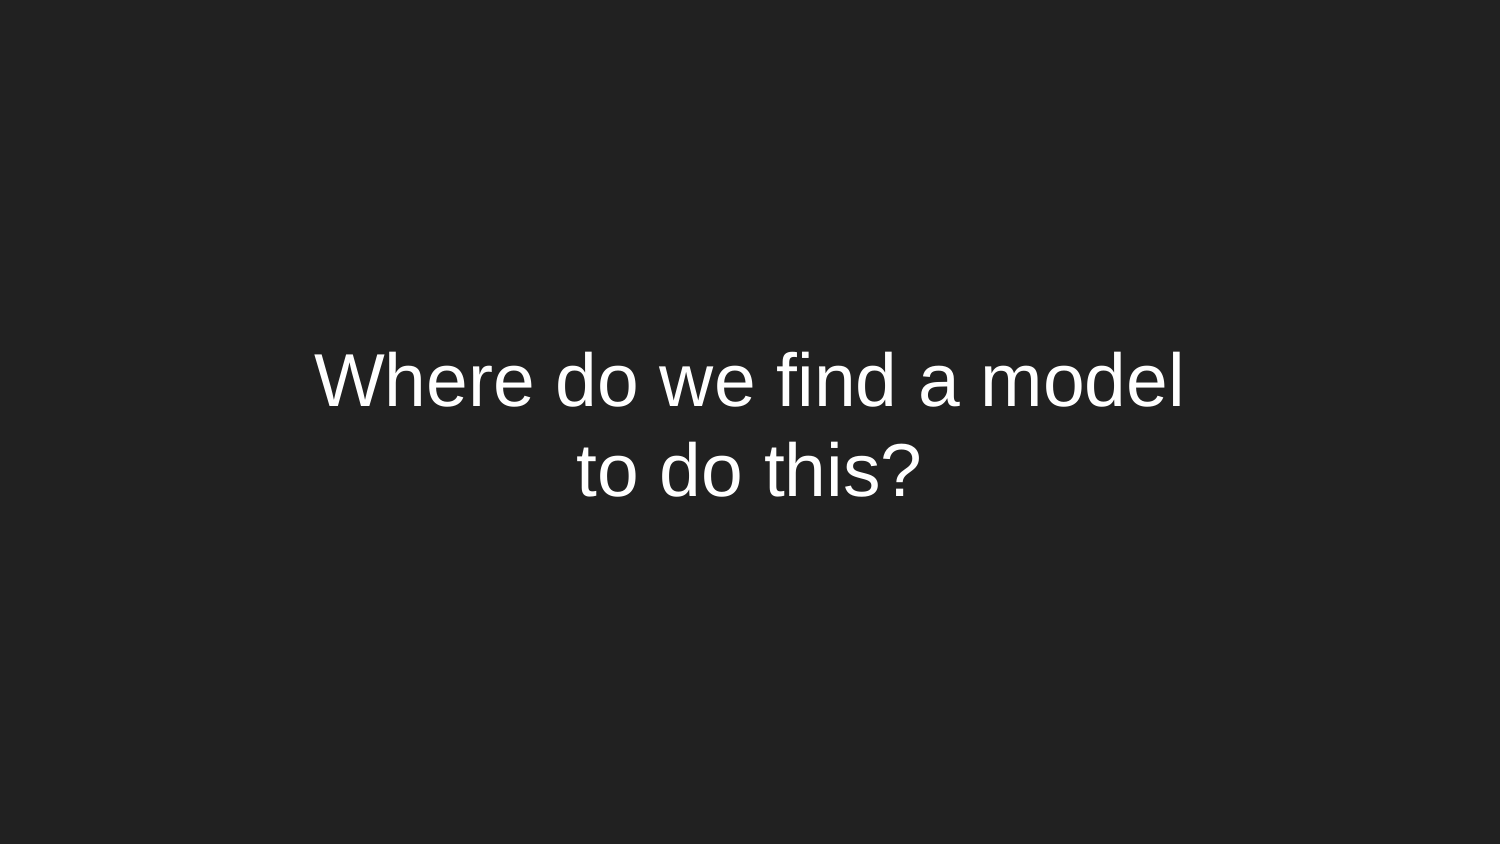

# Where do we find a model to do this?